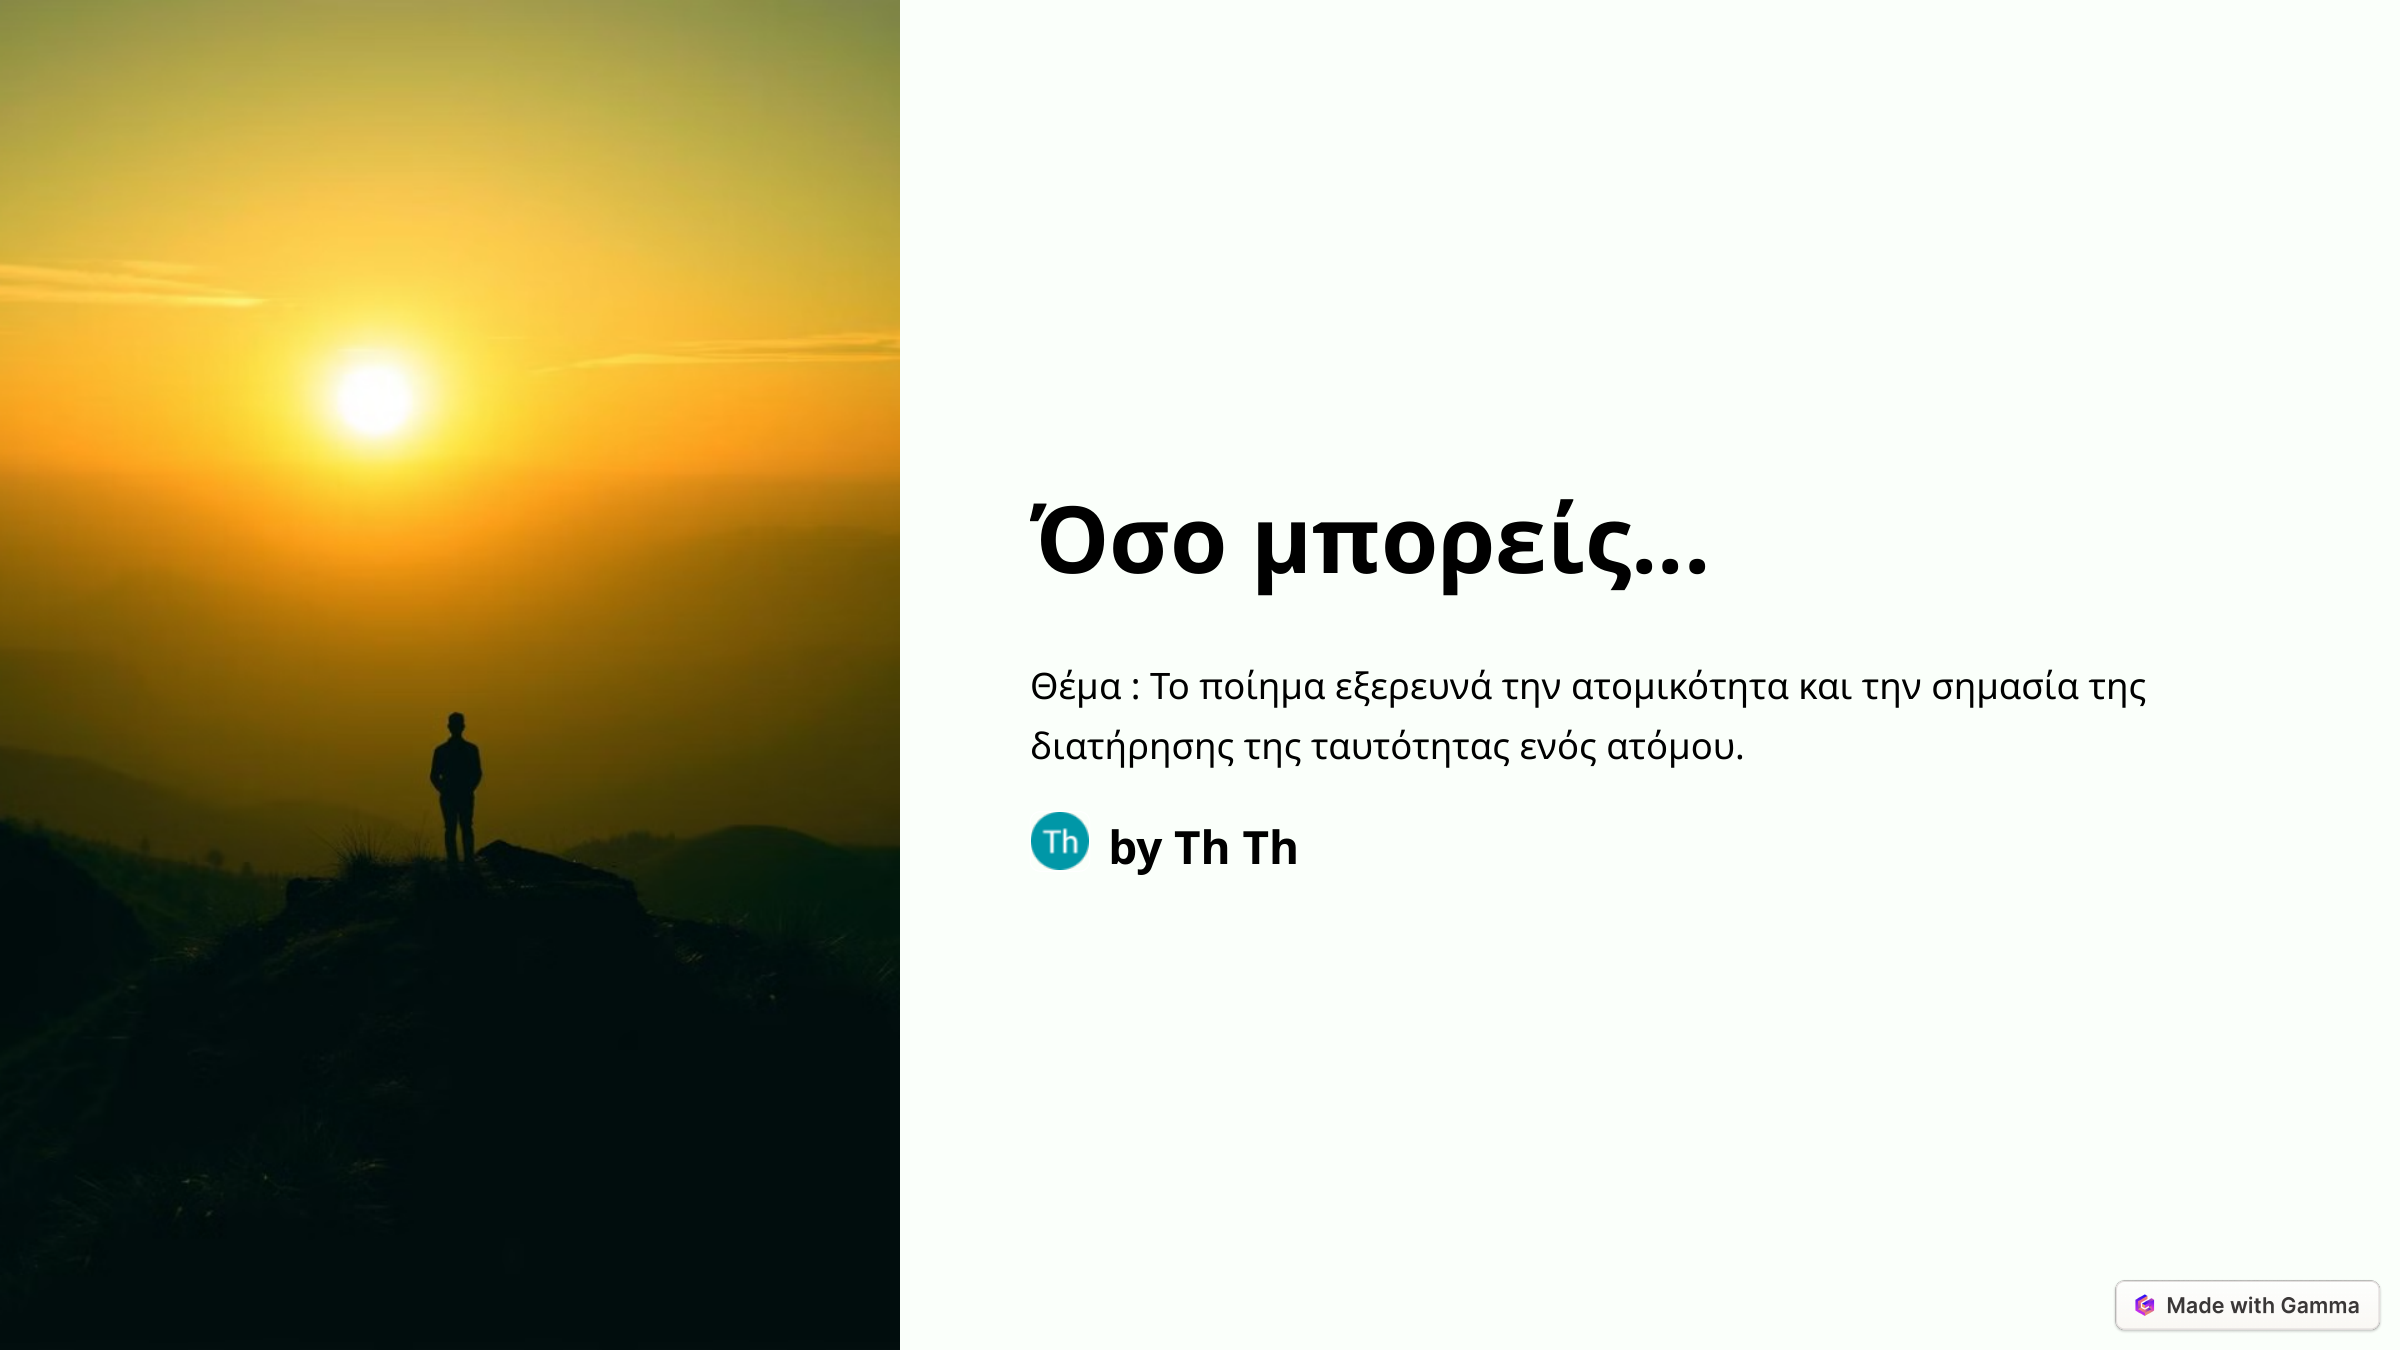

Όσο μπορείς...
Θέμα : Το ποίημα εξερευνά την ατομικότητα και την σημασία της διατήρησης της ταυτότητας ενός ατόμου.
by Th Th